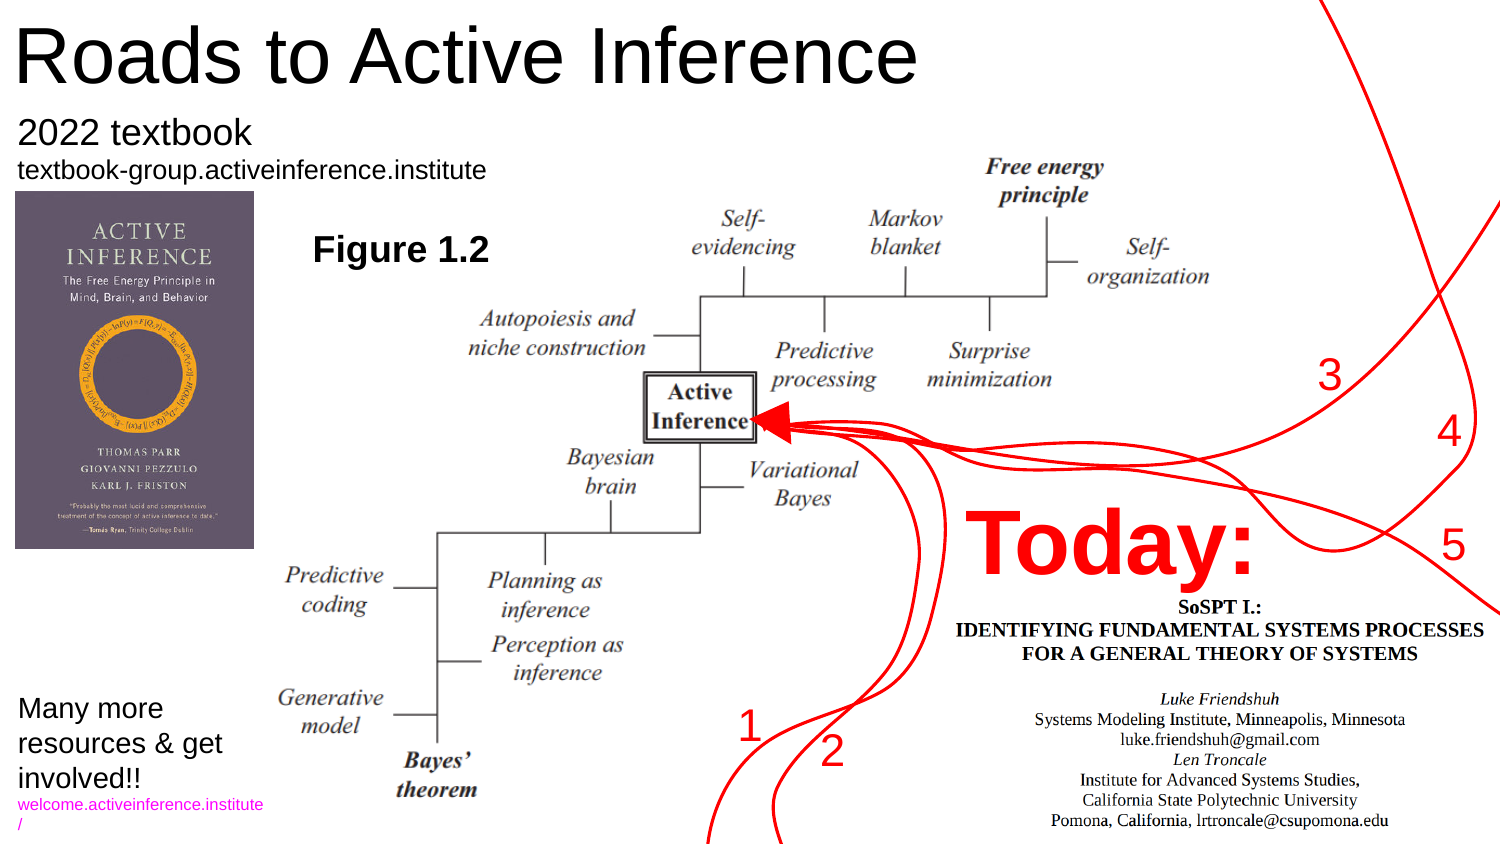

# Roads to Active Inference
2022 textbook
textbook-group.activeinference.institute
Figure 1.2
3
4
Today:
5
Many more resources & get involved!!
welcome.activeinference.institute/
1
2